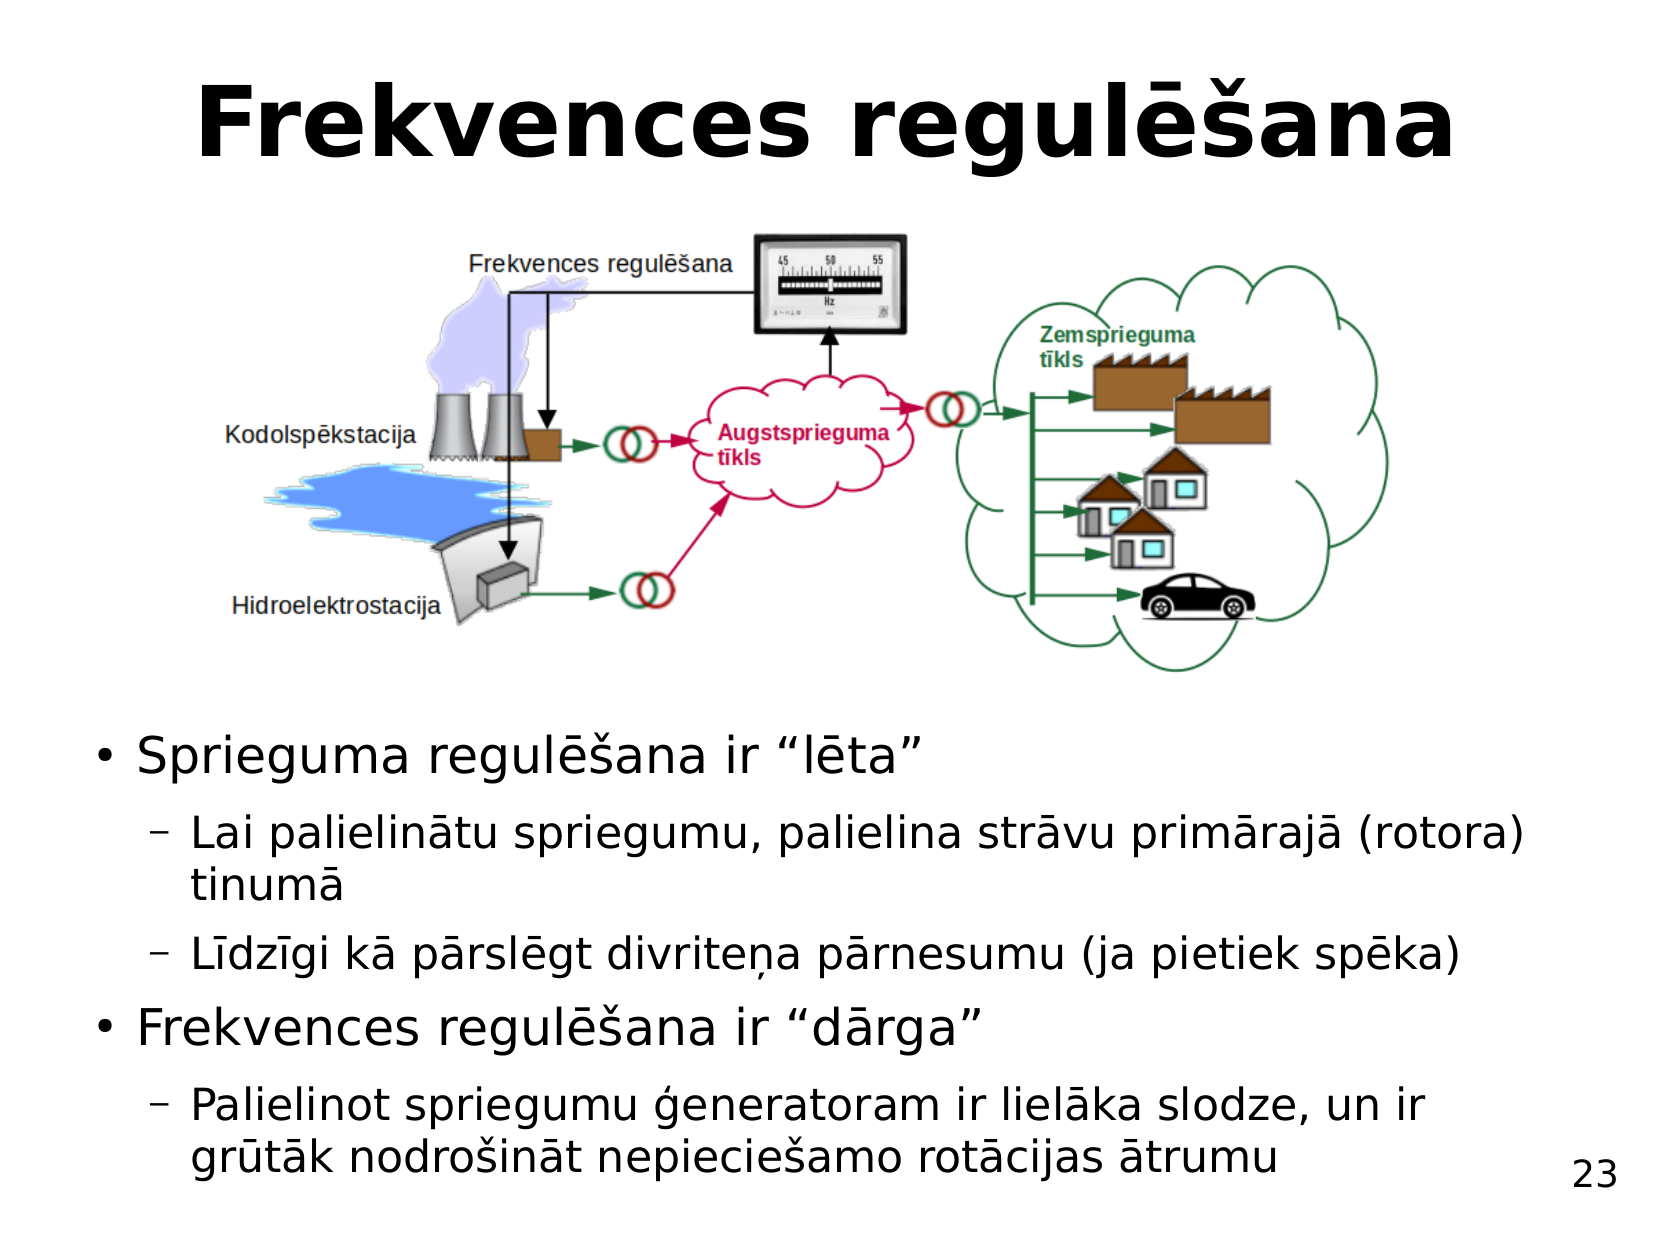

# Frekvences regulēšana
Sprieguma regulēšana ir “lēta”
Lai palielinātu spriegumu, palielina strāvu primārajā (rotora) tinumā
Līdzīgi kā pārslēgt divriteņa pārnesumu (ja pietiek spēka)
Frekvences regulēšana ir “dārga”
Palielinot spriegumu ģeneratoram ir lielāka slodze, un ir grūtāk nodrošināt nepieciešamo rotācijas ātrumu